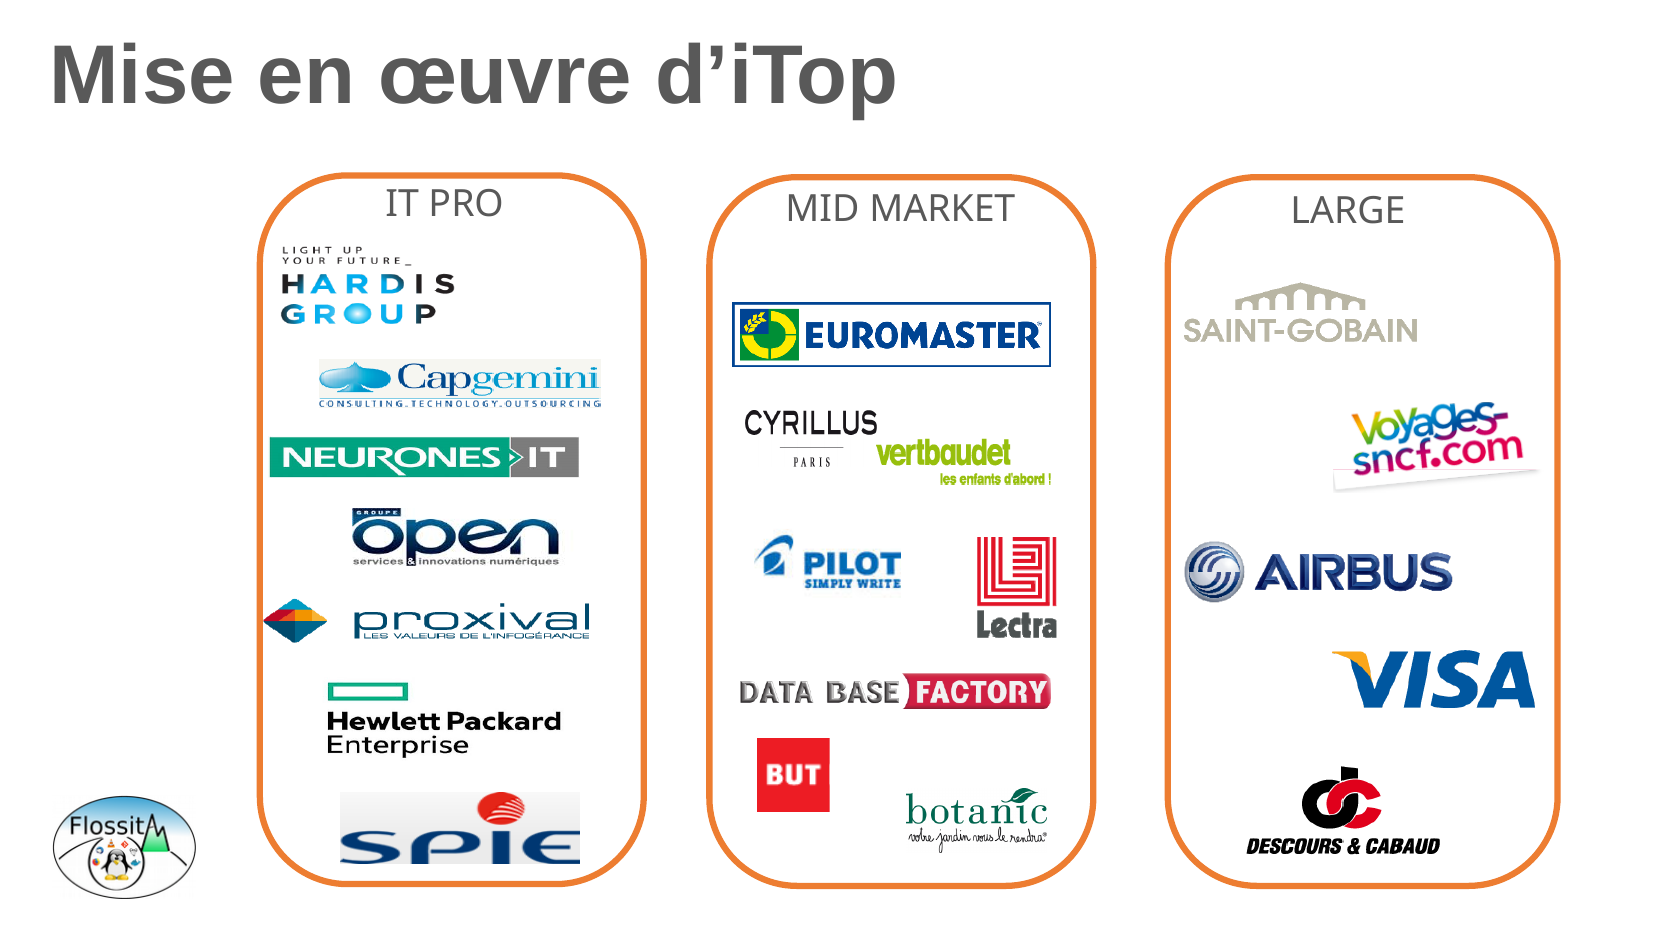

# Mise en œuvre d’iTop
SMB
MID MARKET
LARGE
LARGE
IT PRO